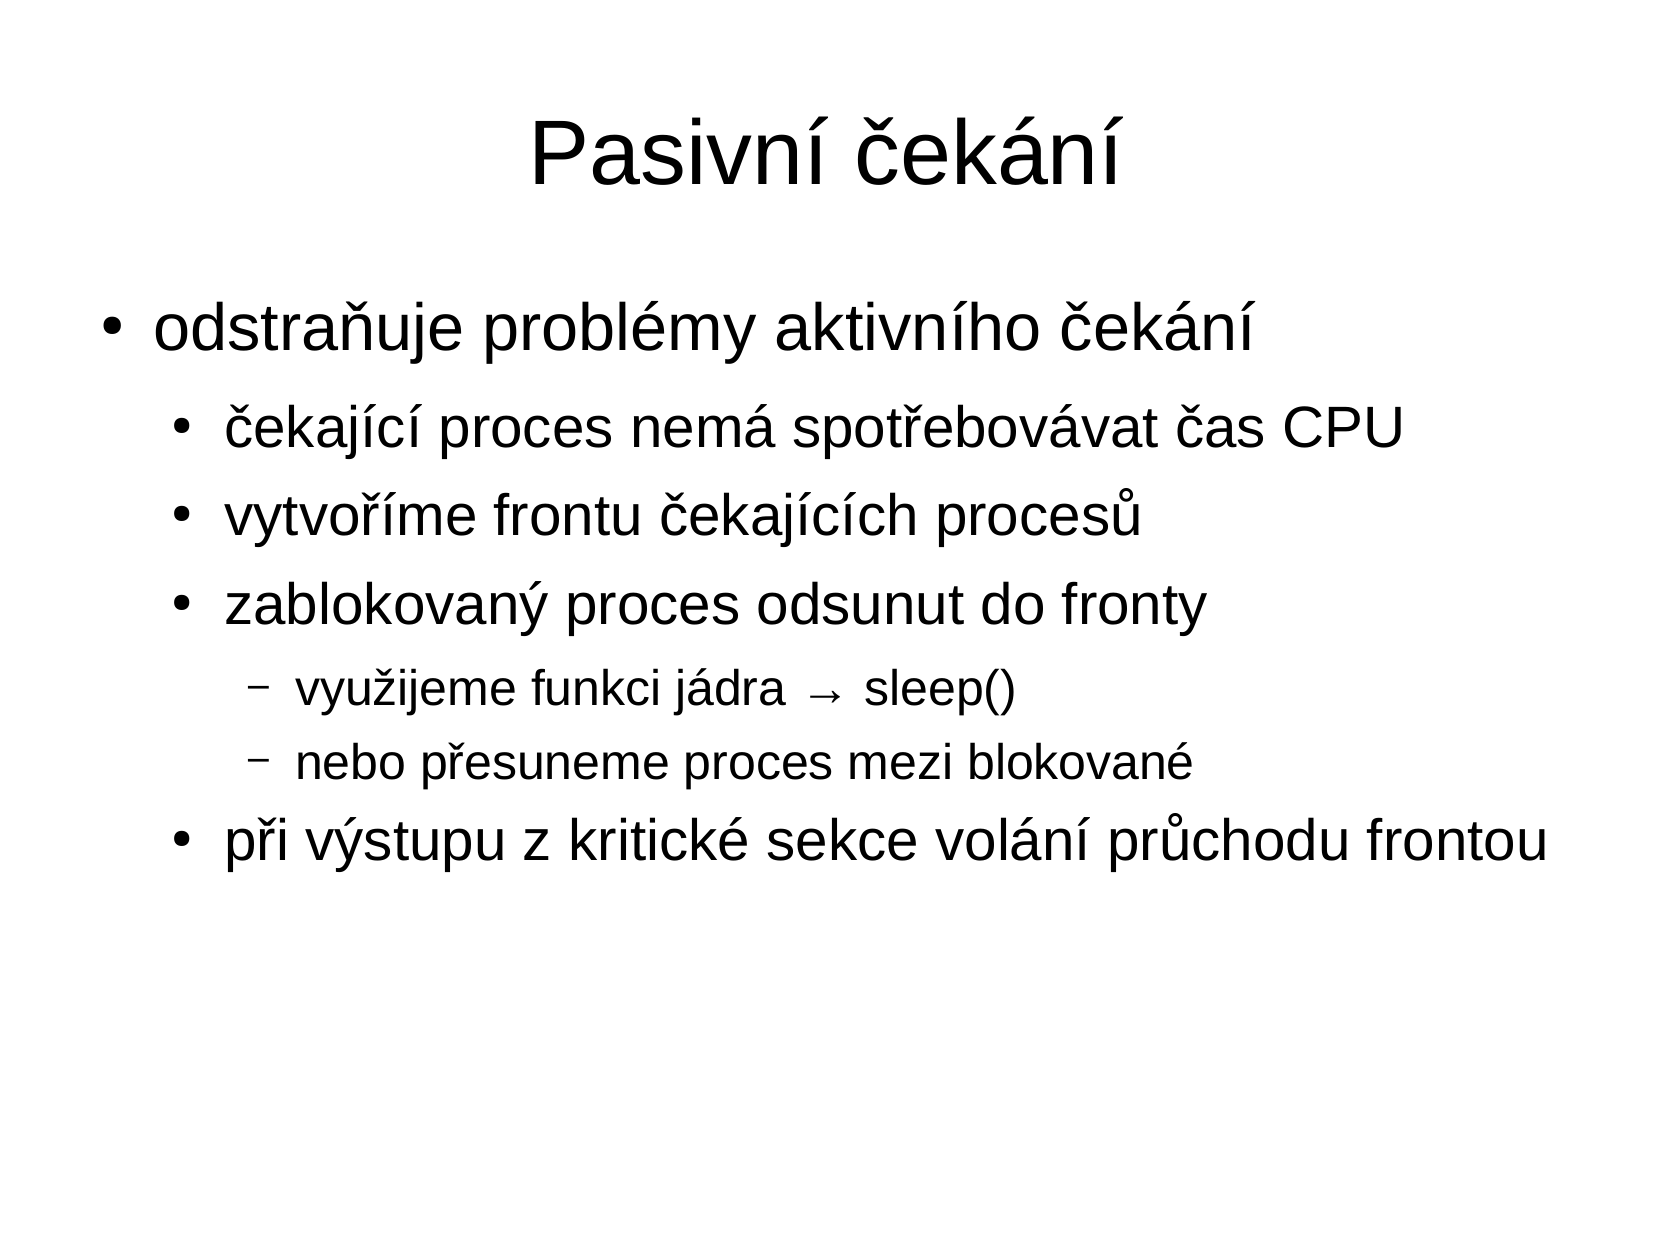

# Pasivní čekání
odstraňuje problémy aktivního čekání
čekající proces nemá spotřebovávat čas CPU
vytvoříme frontu čekajících procesů
zablokovaný proces odsunut do fronty
využijeme funkci jádra → sleep()
nebo přesuneme proces mezi blokované
při výstupu z kritické sekce volání průchodu frontou